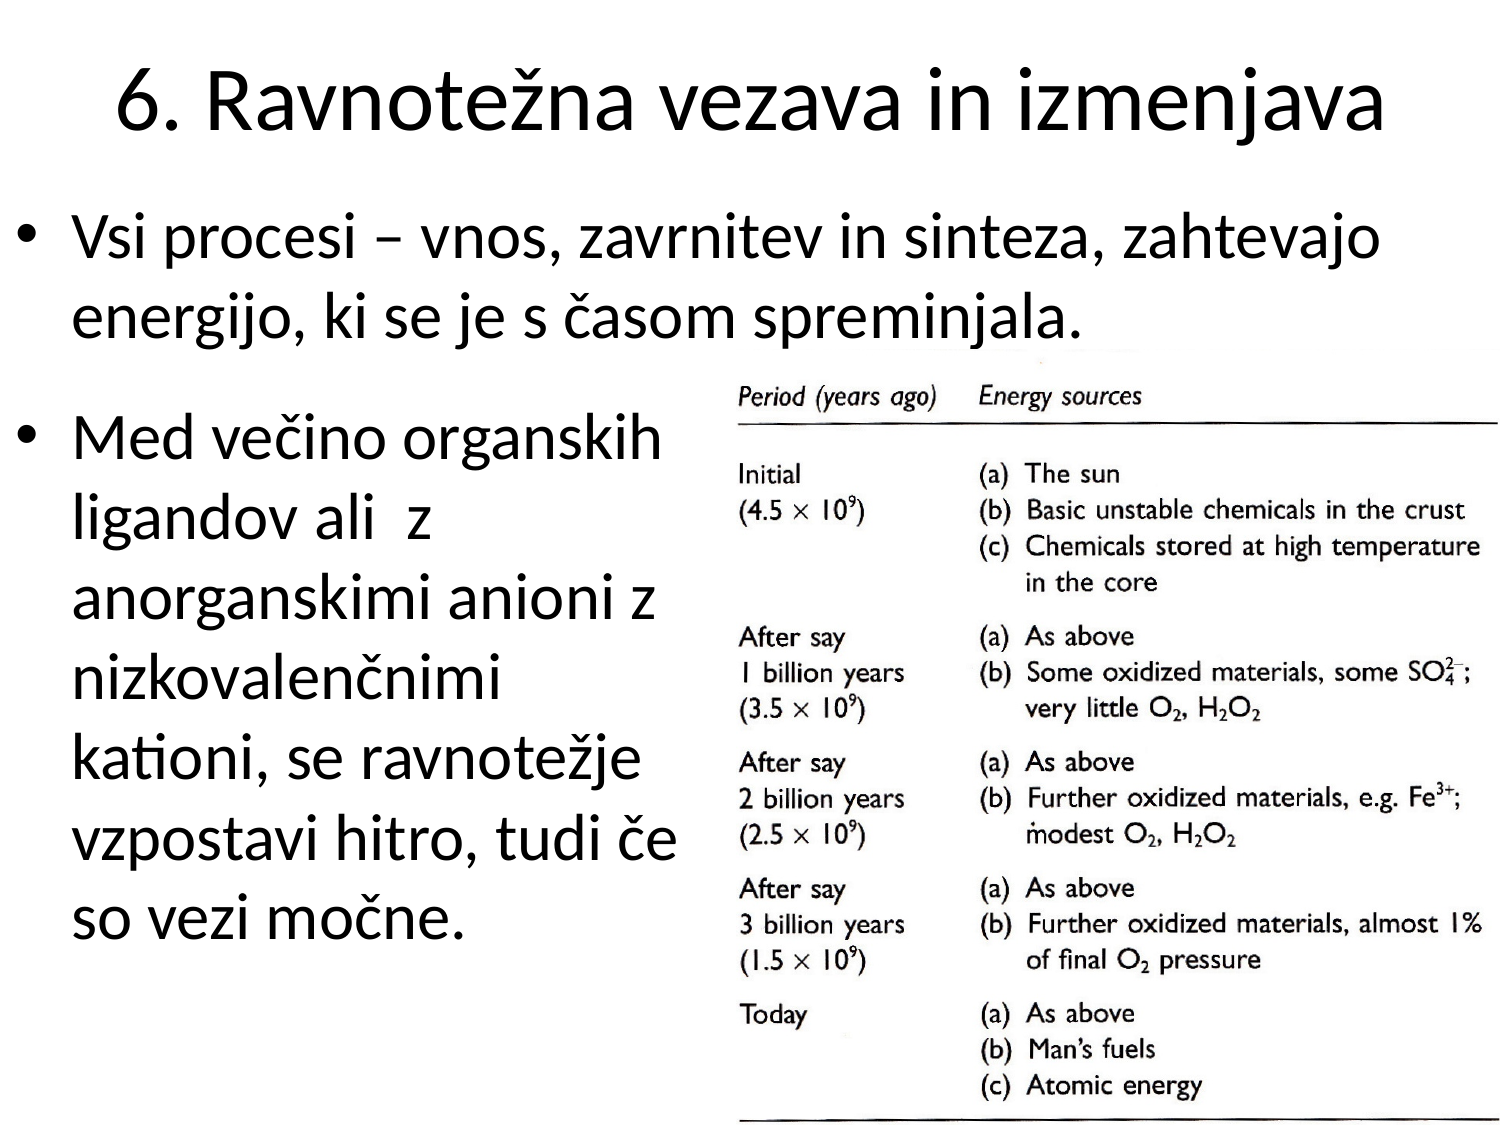

# 6. Ravnotežna vezava in izmenjava
Vsi procesi – vnos, zavrnitev in sinteza, zahtevajo energijo, ki se je s časom spreminjala.
Med večino organskih ligandov ali z anorganskimi anioni z nizkovalenčnimi kationi, se ravnotežje vzpostavi hitro, tudi če so vezi močne.